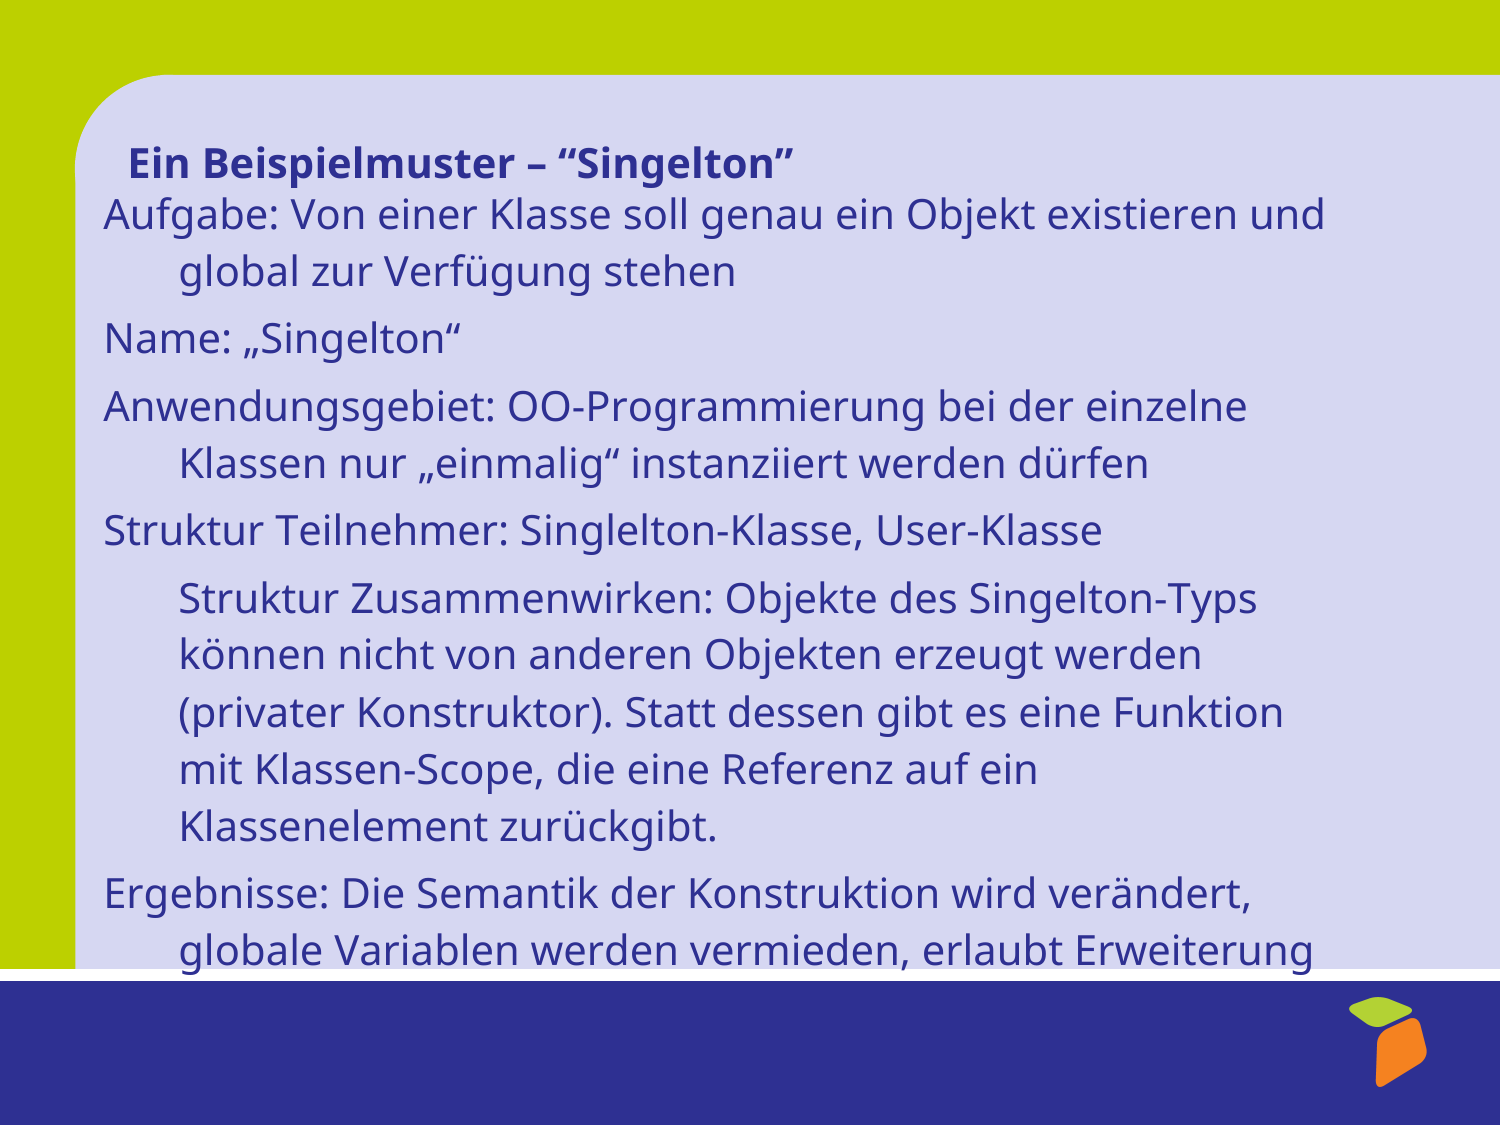

# Ein Beispielmuster – “Singelton”
Aufgabe: Von einer Klasse soll genau ein Objekt existieren und global zur Verfügung stehen
Name: „Singelton“
Anwendungsgebiet: OO-Programmierung bei der einzelne Klassen nur „einmalig“ instanziiert werden dürfen
Struktur Teilnehmer: Singlelton-Klasse, User-Klasse
	Struktur Zusammenwirken: Objekte des Singelton-Typs können nicht von anderen Objekten erzeugt werden (privater Konstruktor). Statt dessen gibt es eine Funktion mit Klassen-Scope, die eine Referenz auf ein Klassenelement zurückgibt.
Ergebnisse: Die Semantik der Konstruktion wird verändert, globale Variablen werden vermieden, erlaubt Erweiterung zu mehreren Instanzen und verschieden Implementierungen